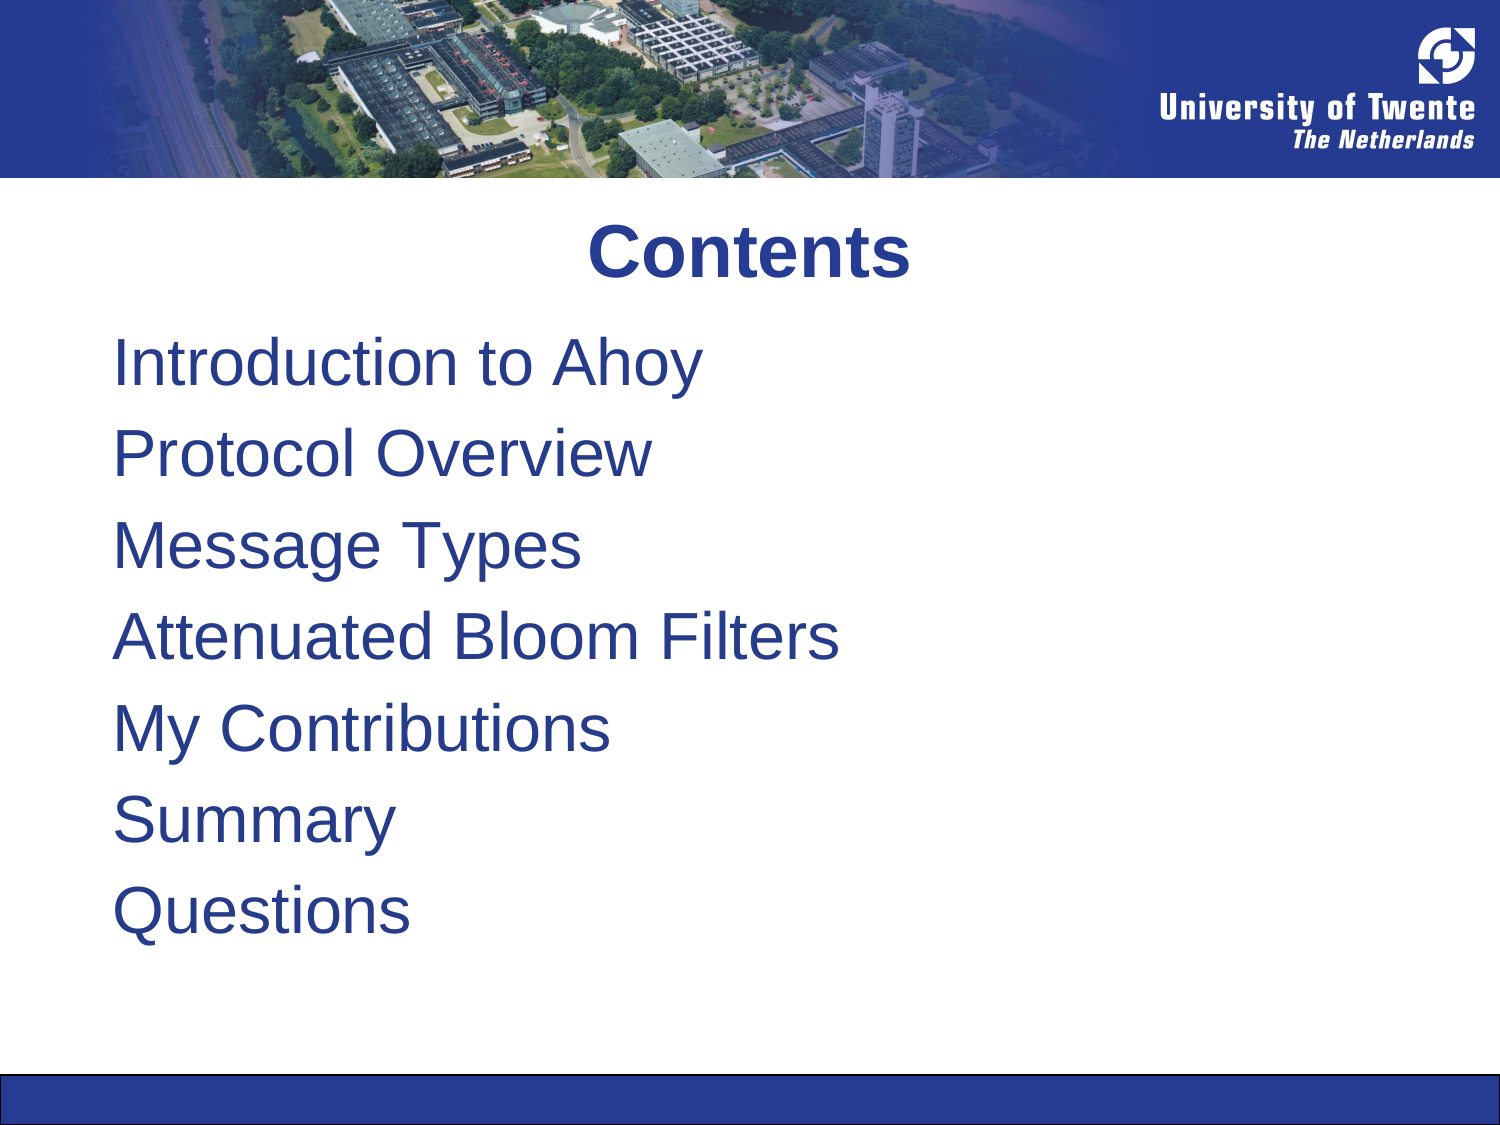

# Contents
Introduction to Ahoy
Protocol Overview
Message Types
Attenuated Bloom Filters
My Contributions
Summary
Questions